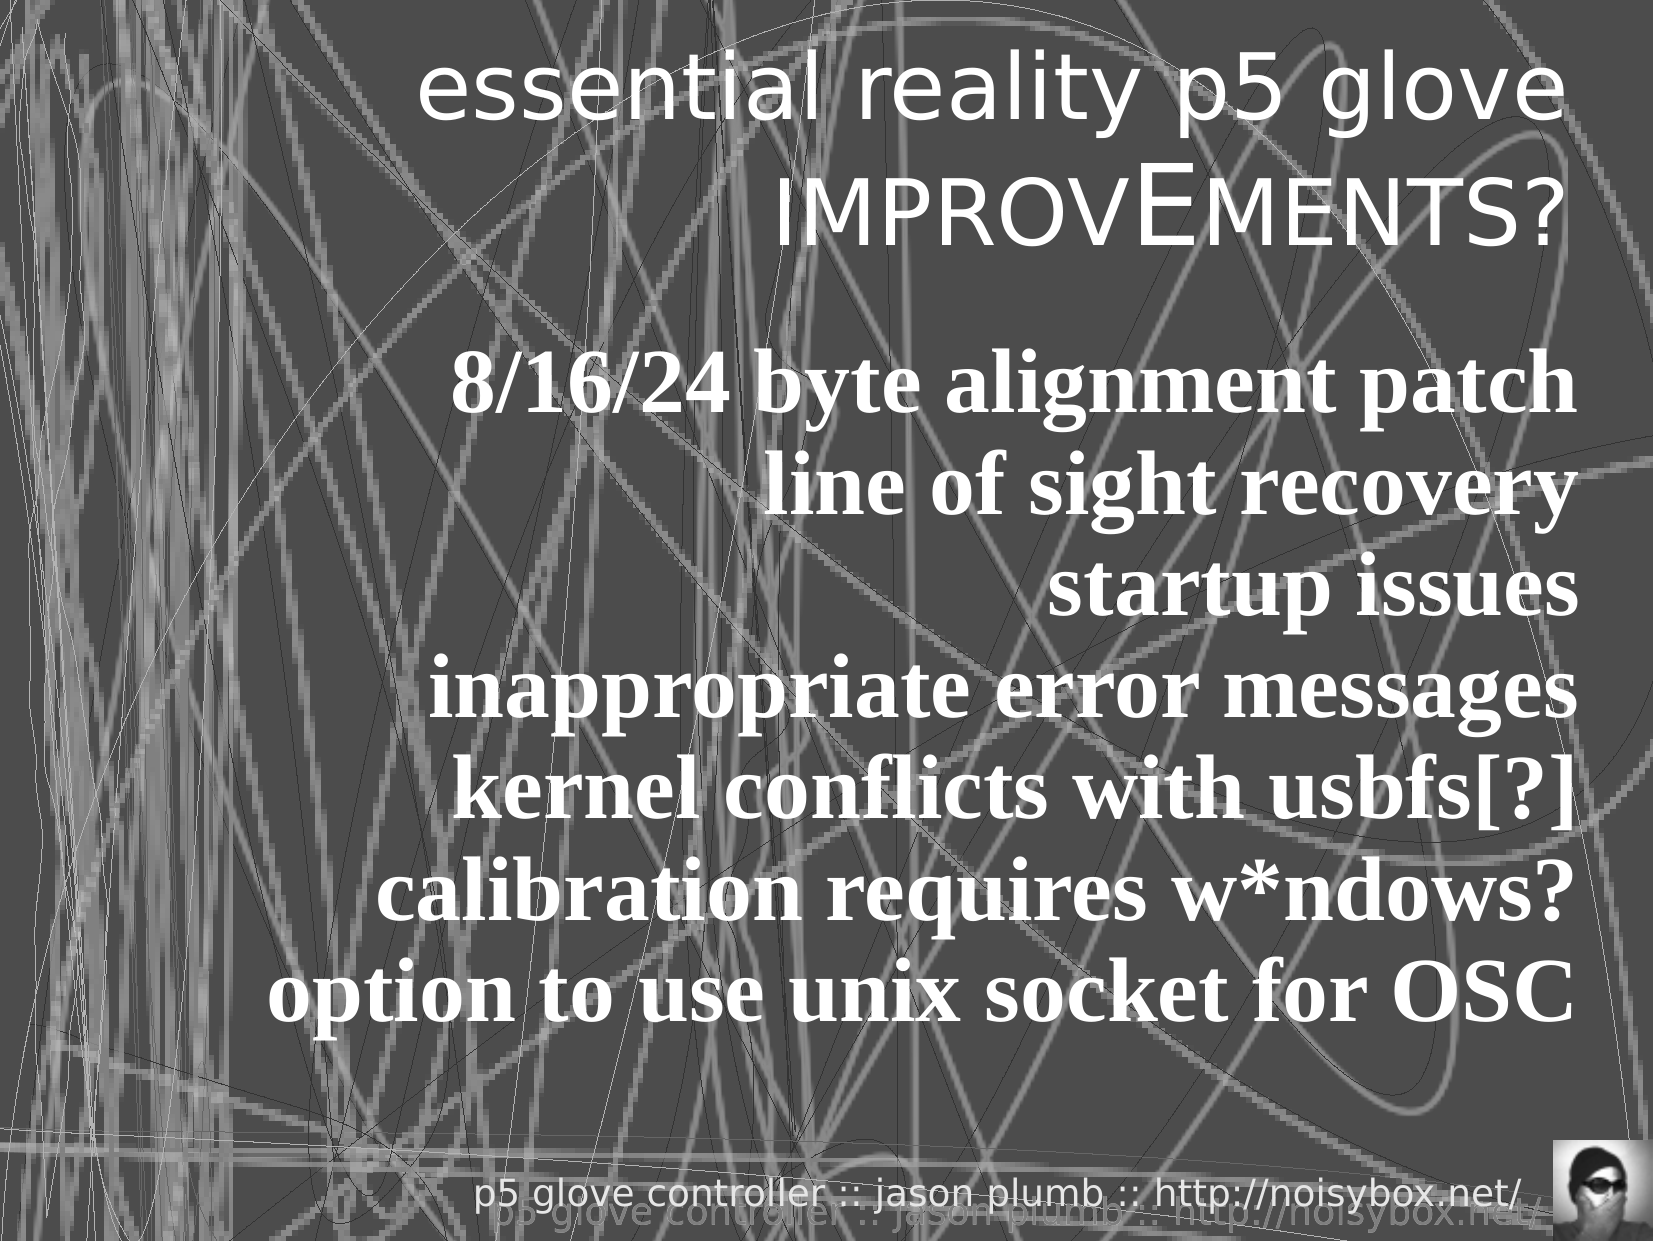

# essential reality p5 glove IMPROVEMENTS?
8/16/24 byte alignment patch
line of sight recovery
startup issues
inappropriate error messages
kernel conflicts with usbfs[?]
calibration requires w*ndows?
option to use unix socket for OSC
p5 glove controller :: jason plumb :: http://noisybox.net/